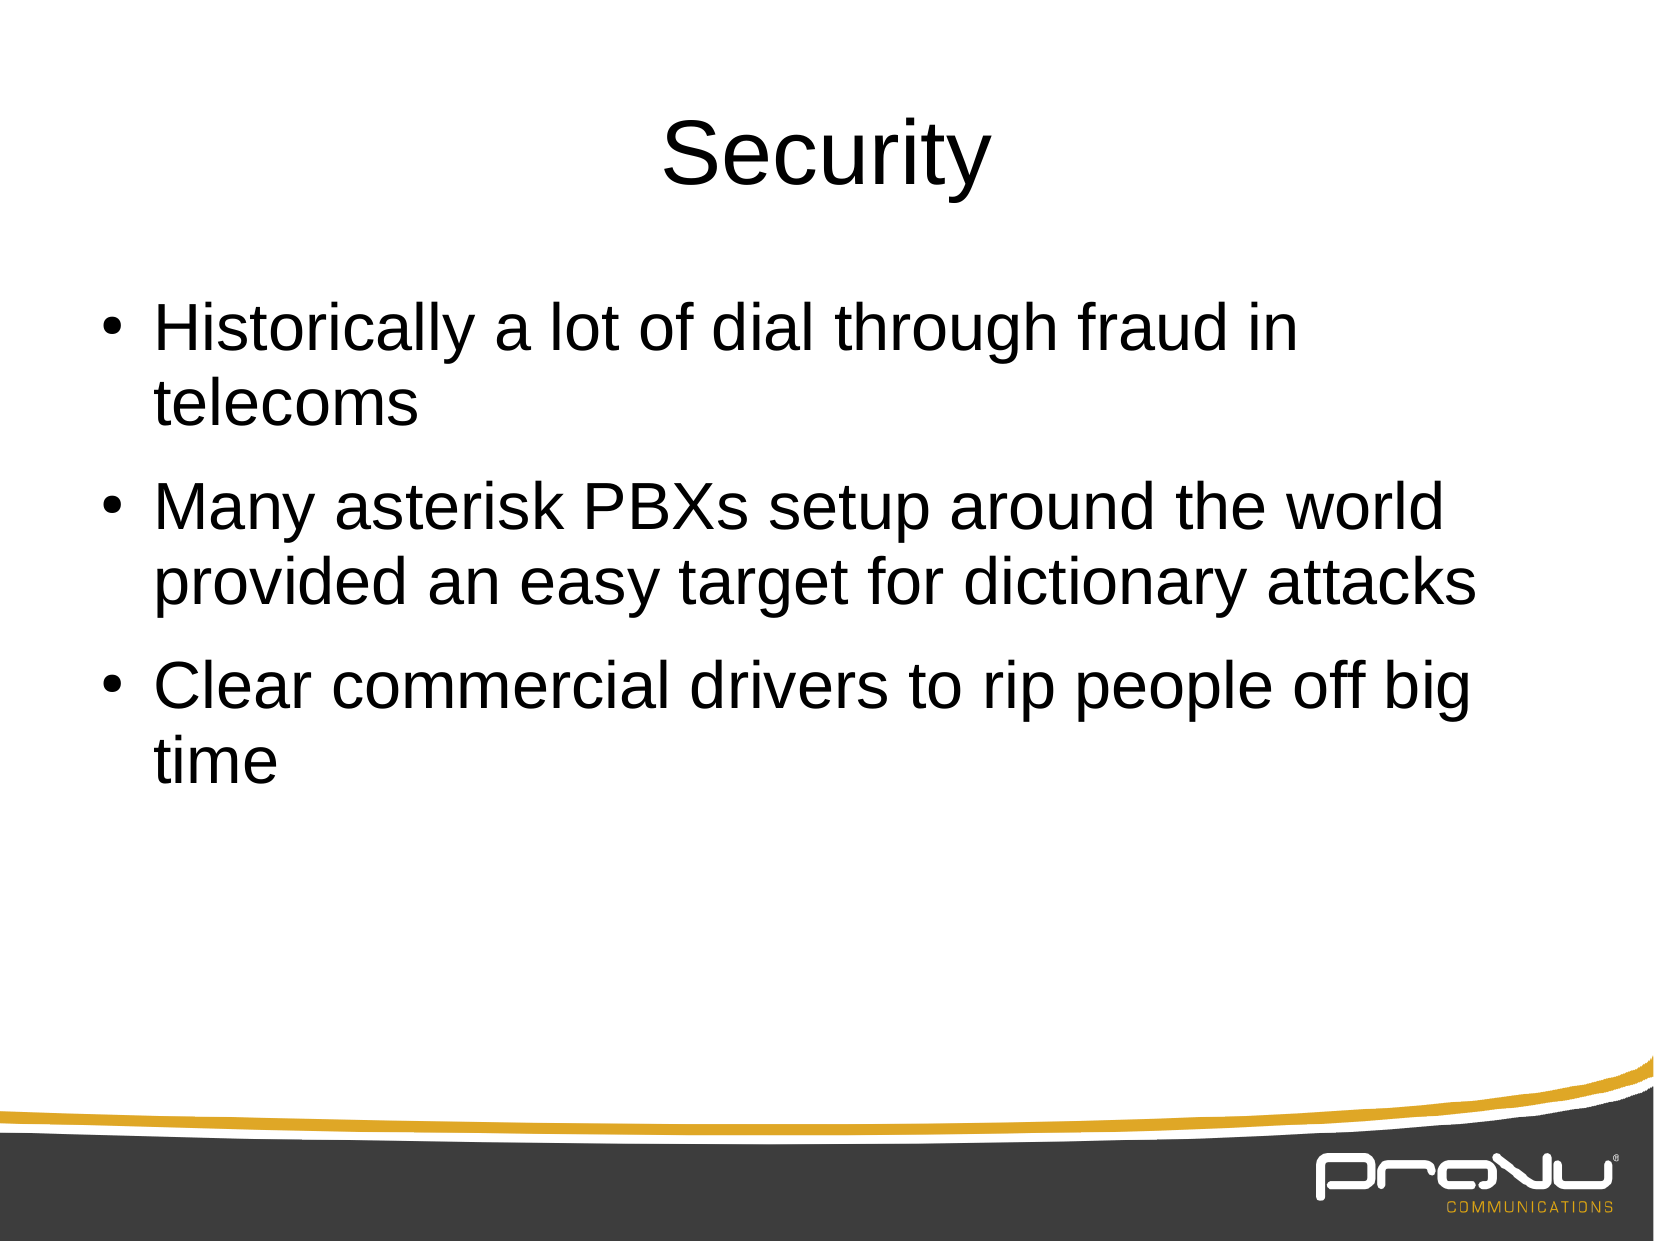

# Security
Historically a lot of dial through fraud in telecoms
Many asterisk PBXs setup around the world provided an easy target for dictionary attacks
Clear commercial drivers to rip people off big time